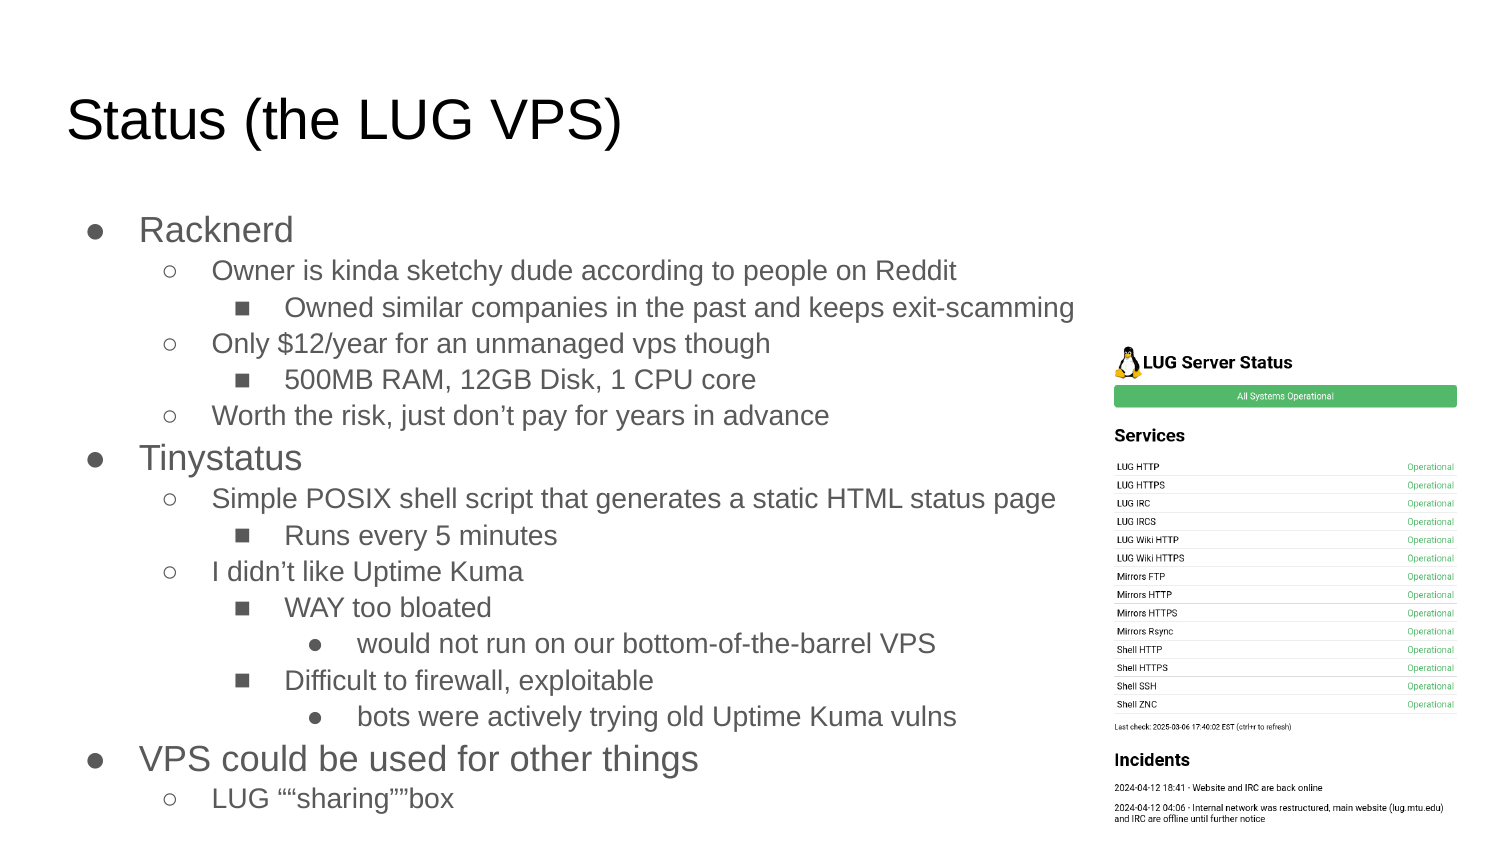

# Status (the LUG VPS)
Racknerd
Owner is kinda sketchy dude according to people on Reddit
Owned similar companies in the past and keeps exit-scamming
Only $12/year for an unmanaged vps though
500MB RAM, 12GB Disk, 1 CPU core
Worth the risk, just don’t pay for years in advance
Tinystatus
Simple POSIX shell script that generates a static HTML status page
Runs every 5 minutes
I didn’t like Uptime Kuma
WAY too bloated
would not run on our bottom-of-the-barrel VPS
Difficult to firewall, exploitable
bots were actively trying old Uptime Kuma vulns
VPS could be used for other things
LUG ““sharing””box